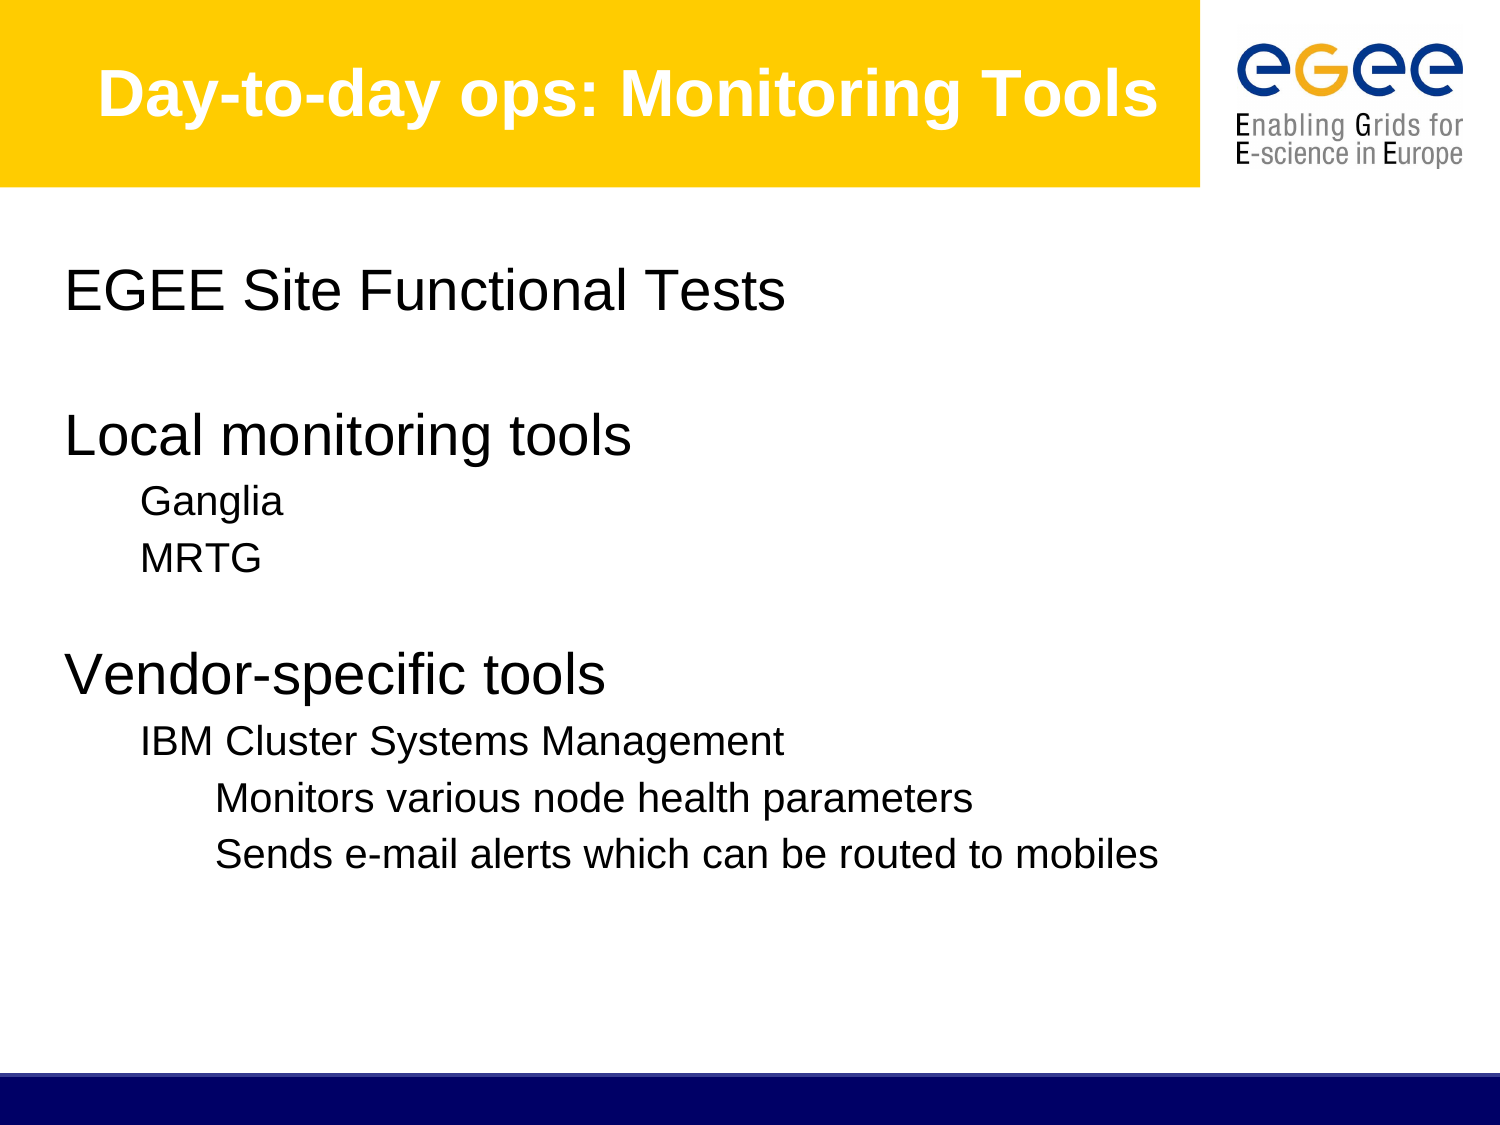

# Day-to-day ops: Monitoring Tools
EGEE Site Functional Tests
Local monitoring tools
Ganglia
MRTG
Vendor-specific tools
IBM Cluster Systems Management
Monitors various node health parameters
Sends e-mail alerts which can be routed to mobiles